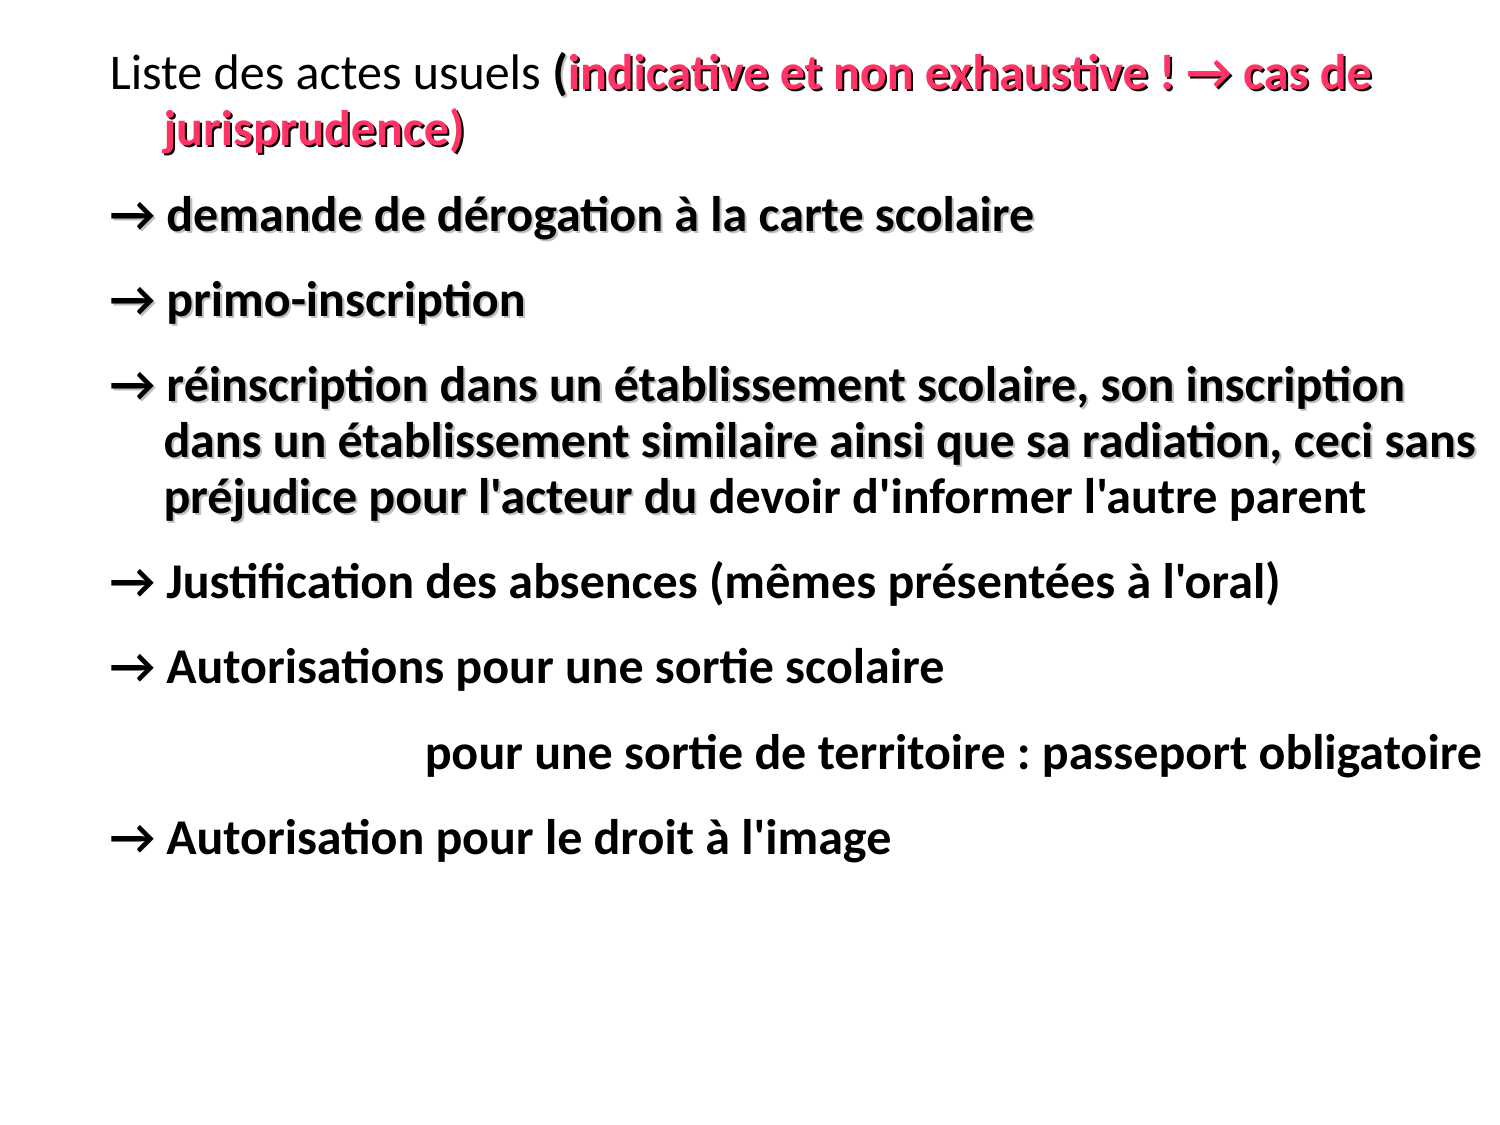

Liste des actes usuels (indicative et non exhaustive ! → cas de jurisprudence)
→ demande de dérogation à la carte scolaire
→ primo-inscription
→ réinscription dans un établissement scolaire, son inscription dans un établissement similaire ainsi que sa radiation, ceci sans préjudice pour l'acteur du devoir d'informer l'autre parent
→ Justification des absences (mêmes présentées à l'oral)
→ Autorisations pour une sortie scolaire
 pour une sortie de territoire : passeport obligatoire
→ Autorisation pour le droit à l'image
#